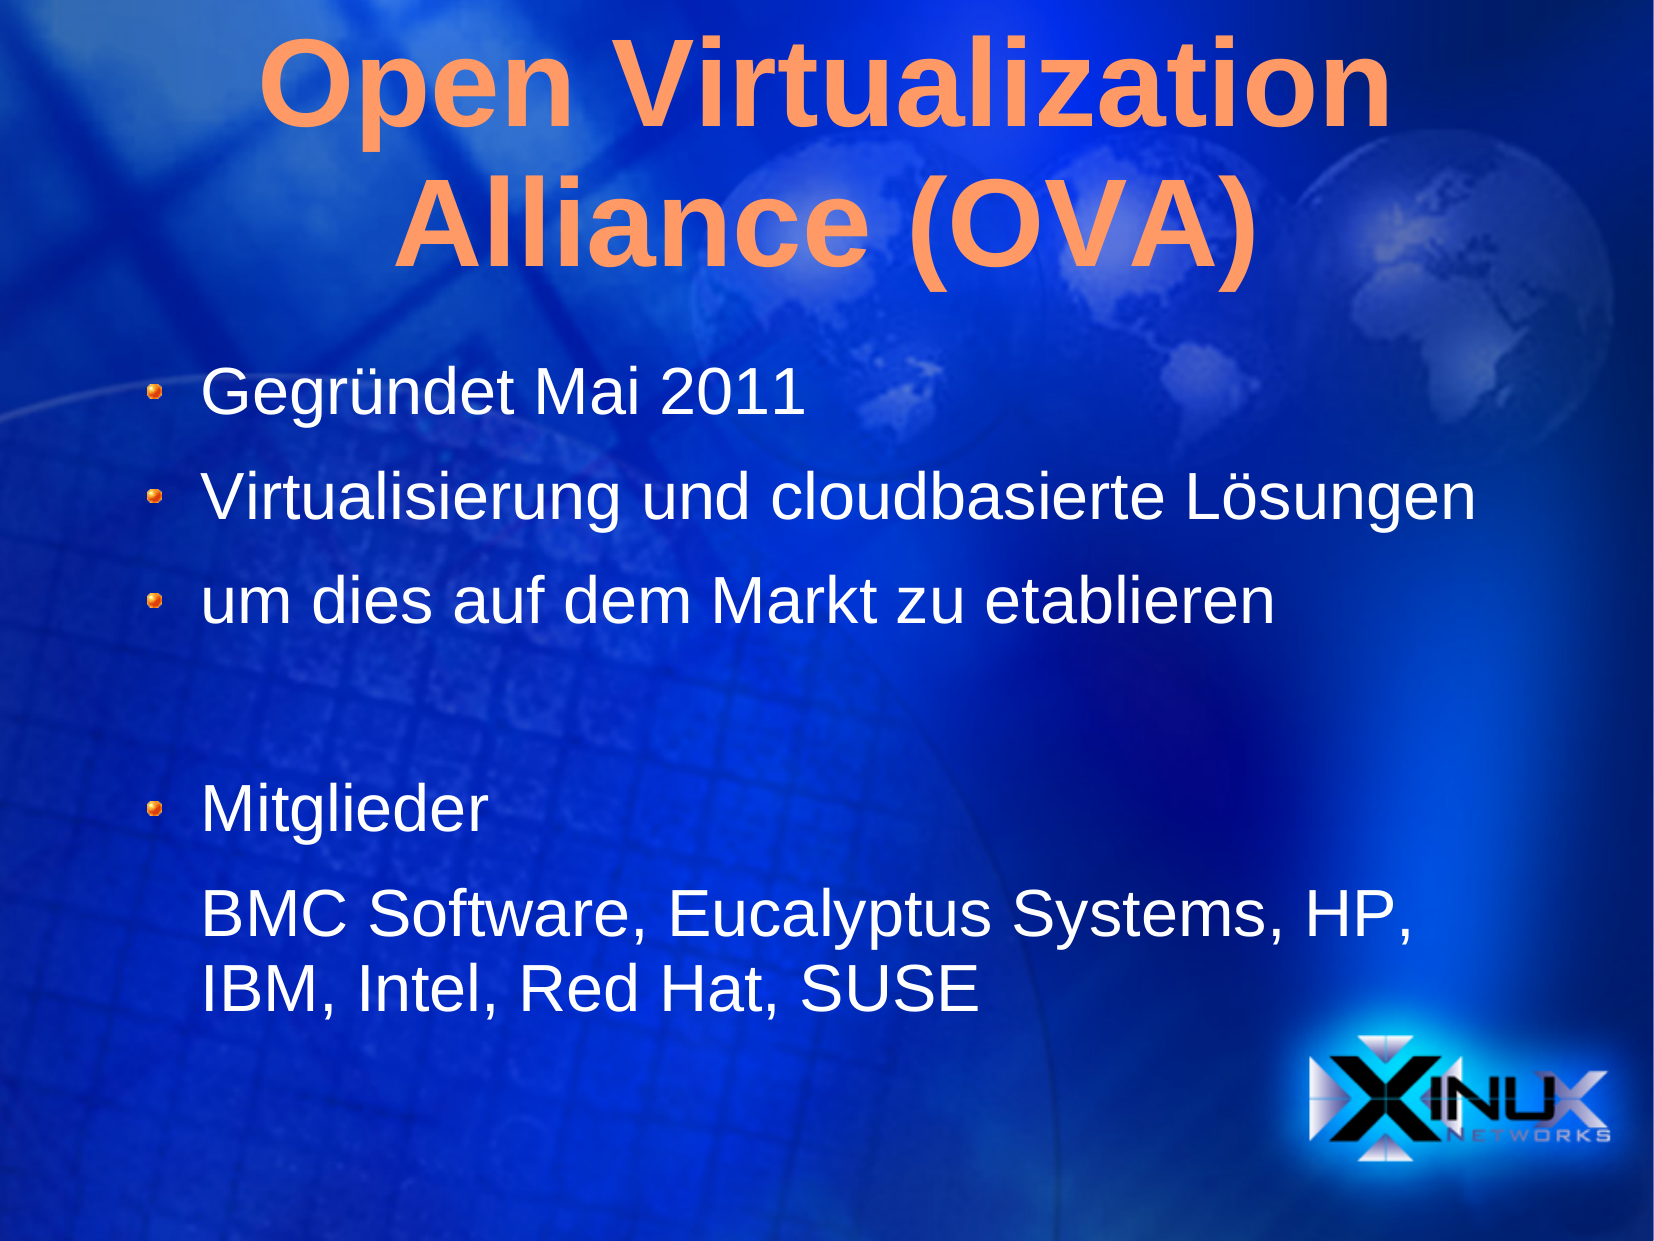

# Open Virtualization Alliance (OVA)
Gegründet Mai 2011
Virtualisierung und cloudbasierte Lösungen
um dies auf dem Markt zu etablieren
Mitglieder
BMC Software, Eucalyptus Systems, HP, IBM, Intel, Red Hat, SUSE